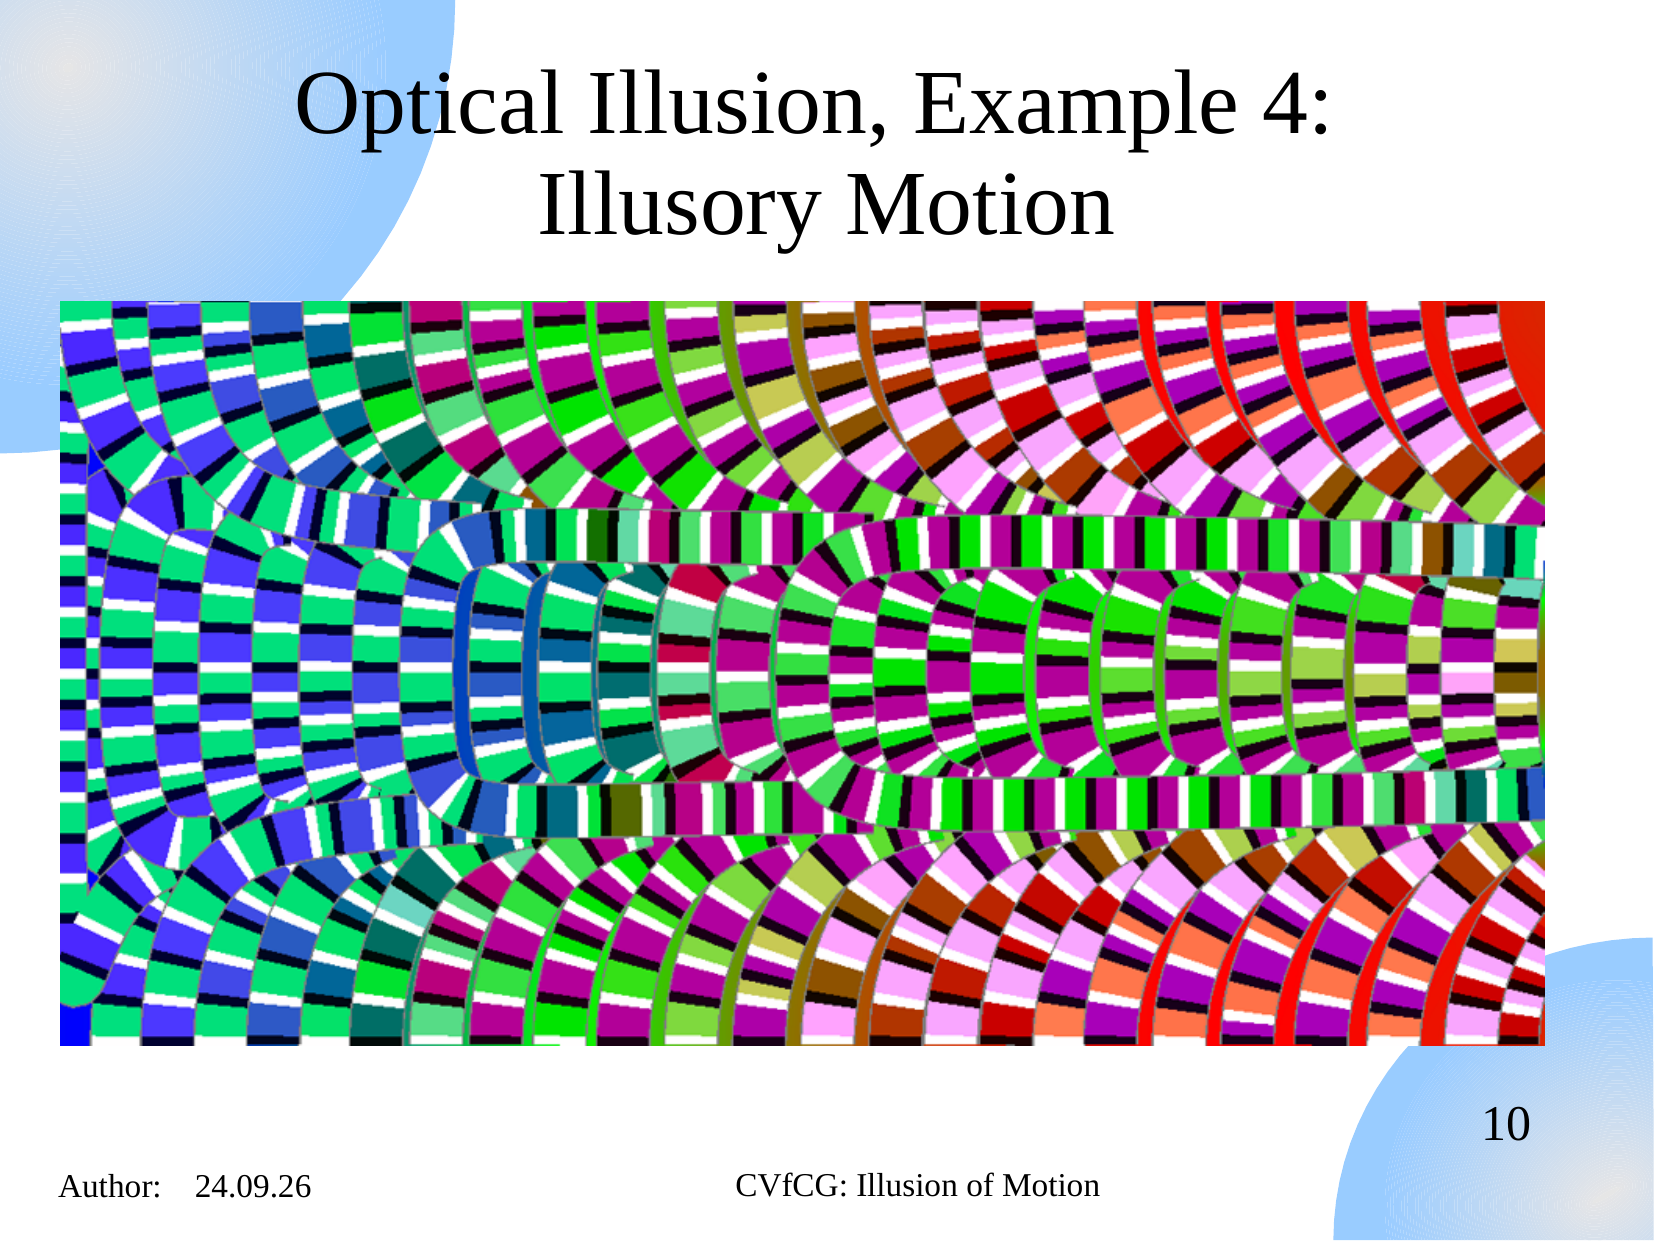

# Optical Illusion, Example 4: Illusory Motion
CVfCG: Illusion of Motion